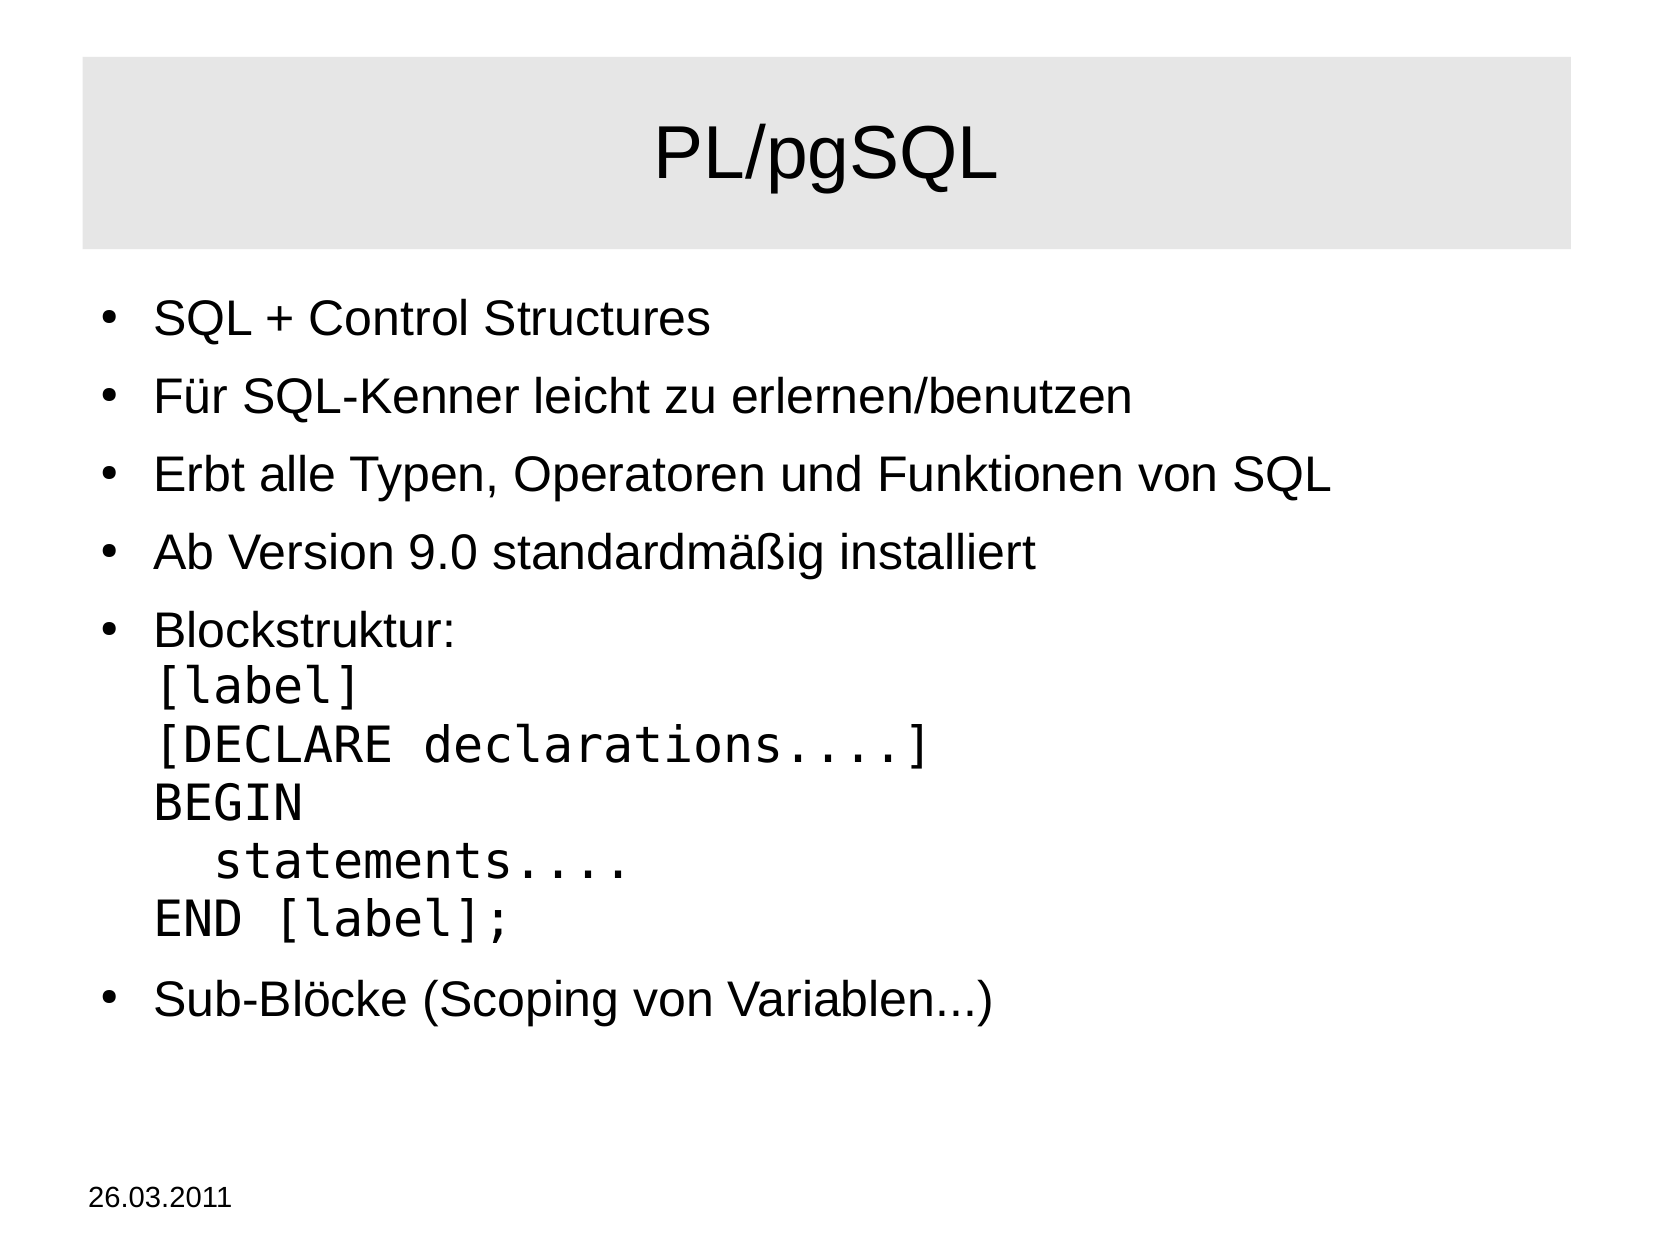

# PL/pgSQL
SQL + Control Structures
Für SQL-Kenner leicht zu erlernen/benutzen
Erbt alle Typen, Operatoren und Funktionen von SQL
Ab Version 9.0 standardmäßig installiert
Blockstruktur:
[label]
[DECLARE declarations....]
BEGIN
 statements....
END [label];
Sub-Blöcke (Scoping von Variablen...)
26.03.2011